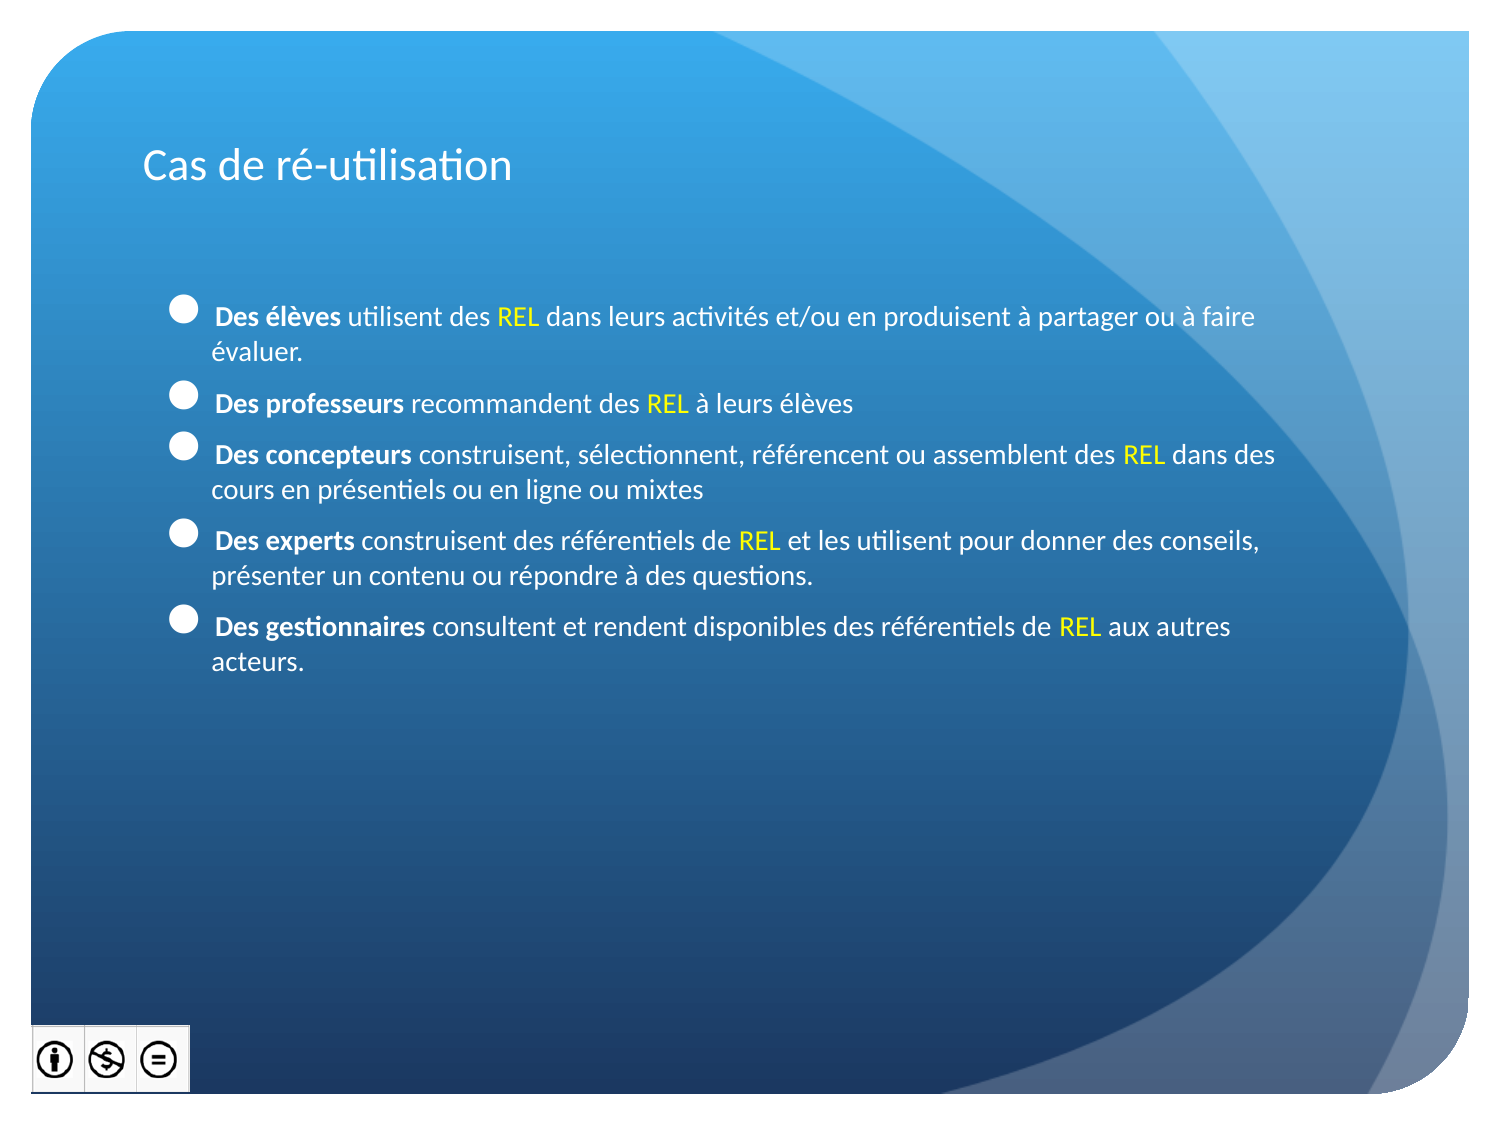

# Cas de ré-utilisation
Des élèves utilisent des REL dans leurs activités et/ou en produisent à partager ou à faire évaluer.
Des professeurs recommandent des REL à leurs élèves
Des concepteurs construisent, sélectionnent, référencent ou assemblent des REL dans des cours en présentiels ou en ligne ou mixtes
Des experts construisent des référentiels de REL et les utilisent pour donner des conseils, présenter un contenu ou répondre à des questions.
Des gestionnaires consultent et rendent disponibles des référentiels de REL aux autres acteurs.